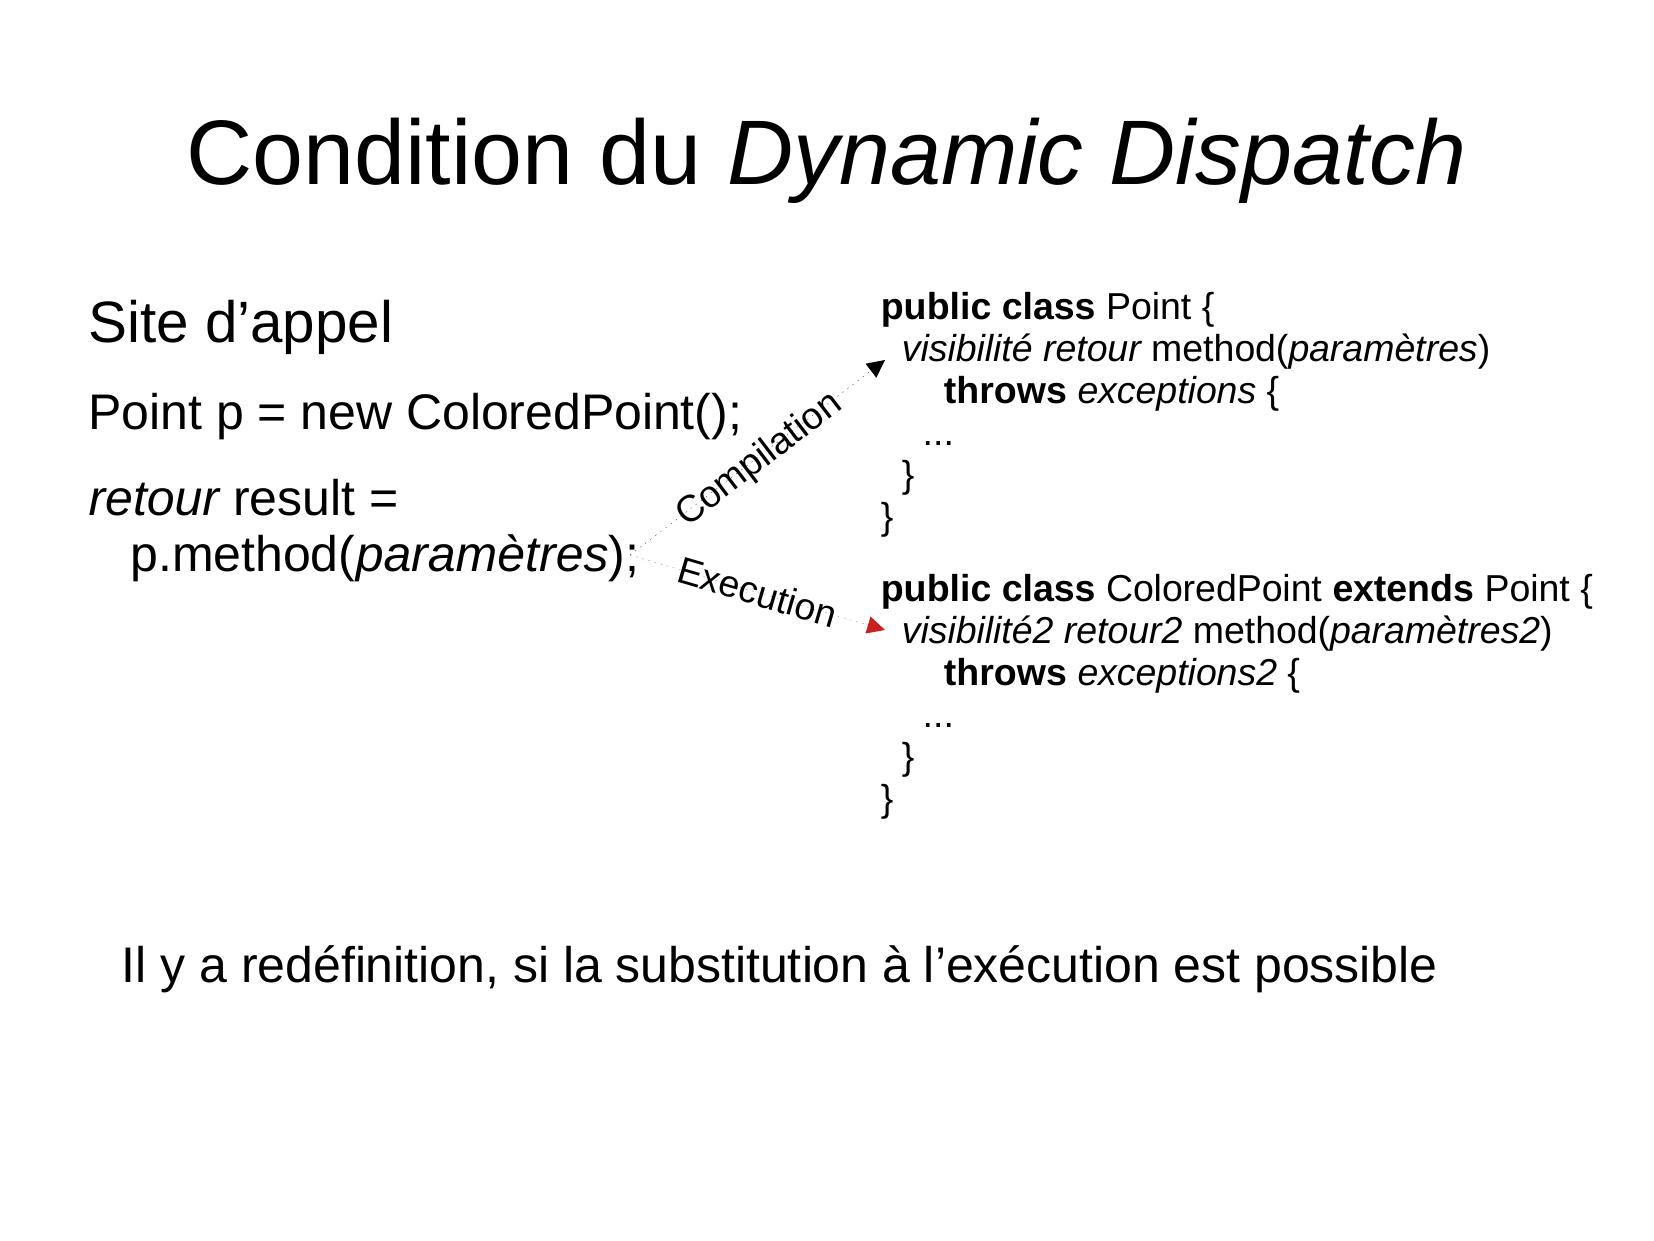

# Condition du Dynamic Dispatch
public class Point {
 visibilité retour method(paramètres)
 throws exceptions {
 ...
 }
}
public class ColoredPoint extends Point {
 visibilité2 retour2 method(paramètres2)
 throws exceptions2 {
 ...
 }
}
Site d’appel
Point p = new ColoredPoint();
retour result =
 p.method(paramètres);
Compilation
Execution
Il y a redéfinition, si la substitution à l’exécution est possible